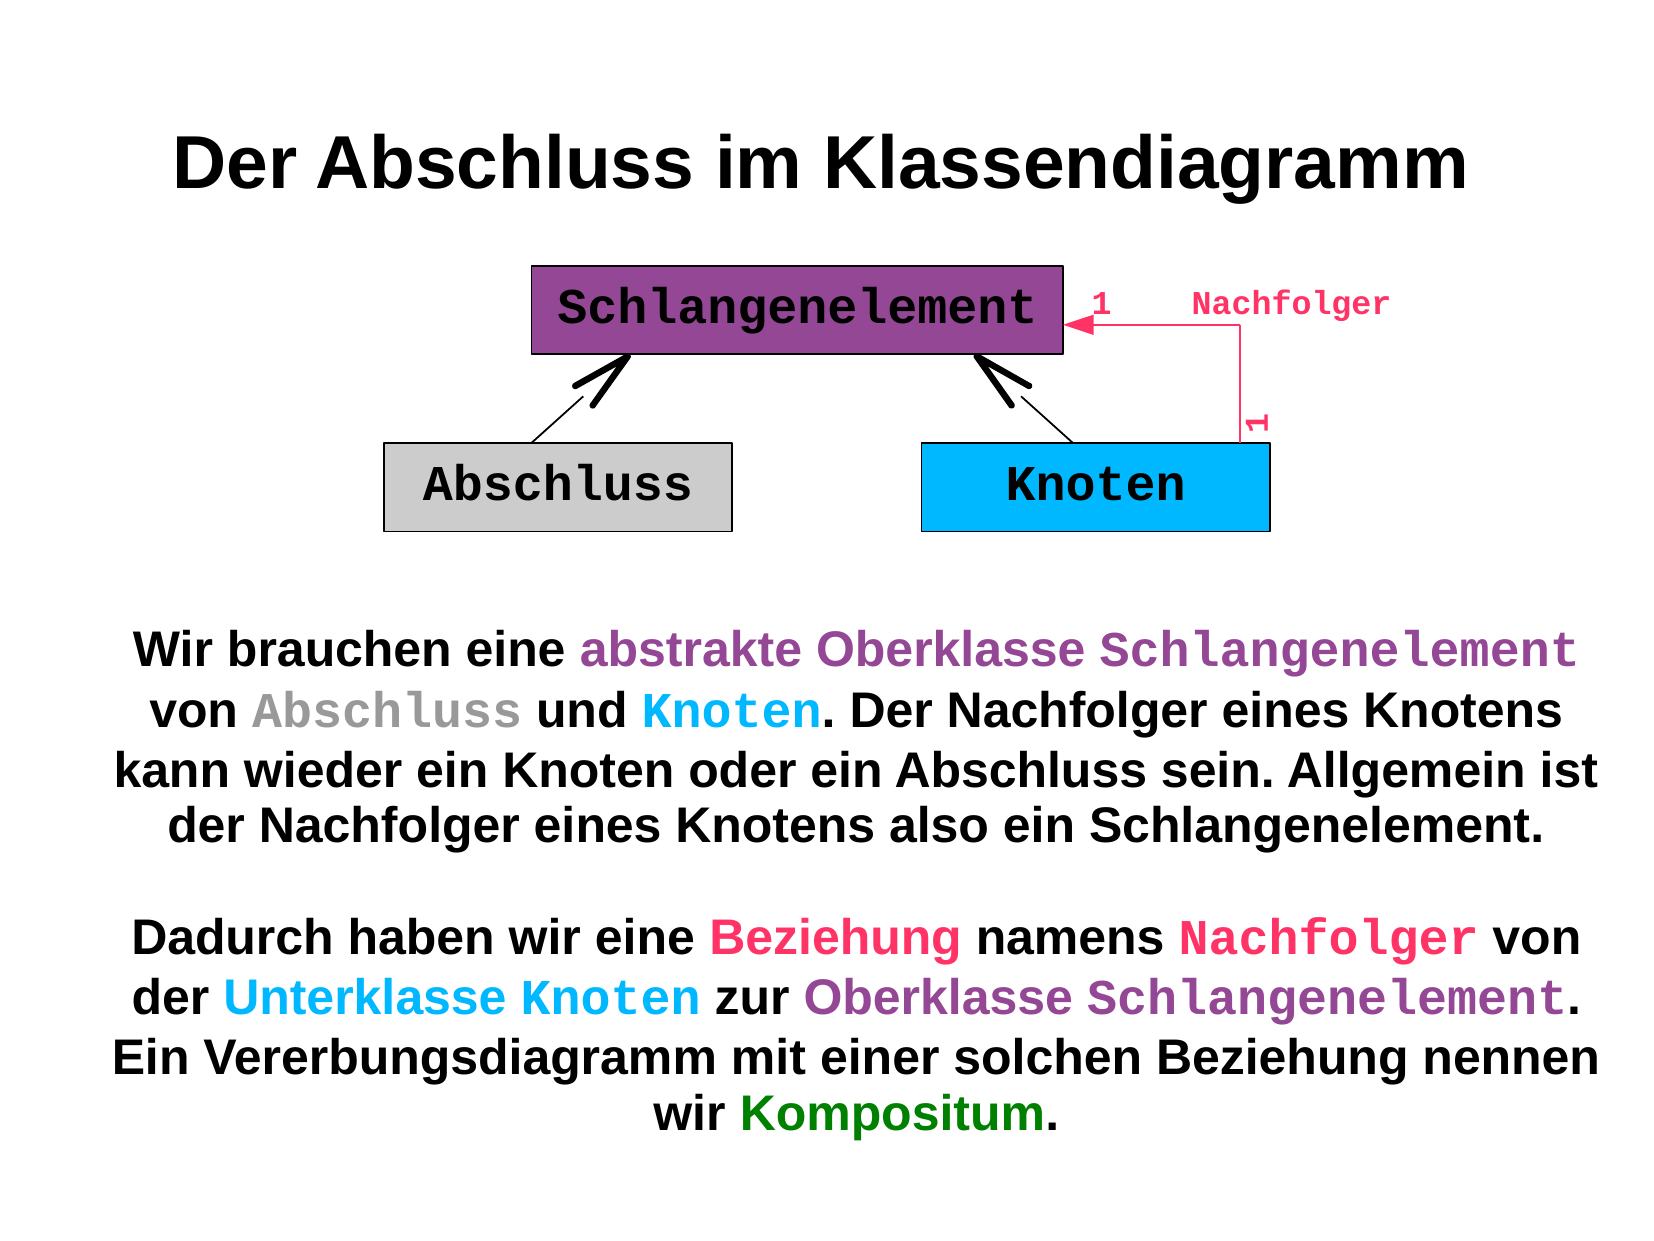

# Der Abschluss im Klassendiagramm
Schlangenelement
 1 Nachfolger
1
Abschluss
Knoten
Wir brauchen eine abstrakte Oberklasse Schlangenelement von Abschluss und Knoten. Der Nachfolger eines Knotens kann wieder ein Knoten oder ein Abschluss sein. Allgemein ist der Nachfolger eines Knotens also ein Schlangenelement.
Dadurch haben wir eine Beziehung namens Nachfolger von der Unterklasse Knoten zur Oberklasse Schlangenelement. Ein Vererbungsdiagramm mit einer solchen Beziehung nennen wir Kompositum.